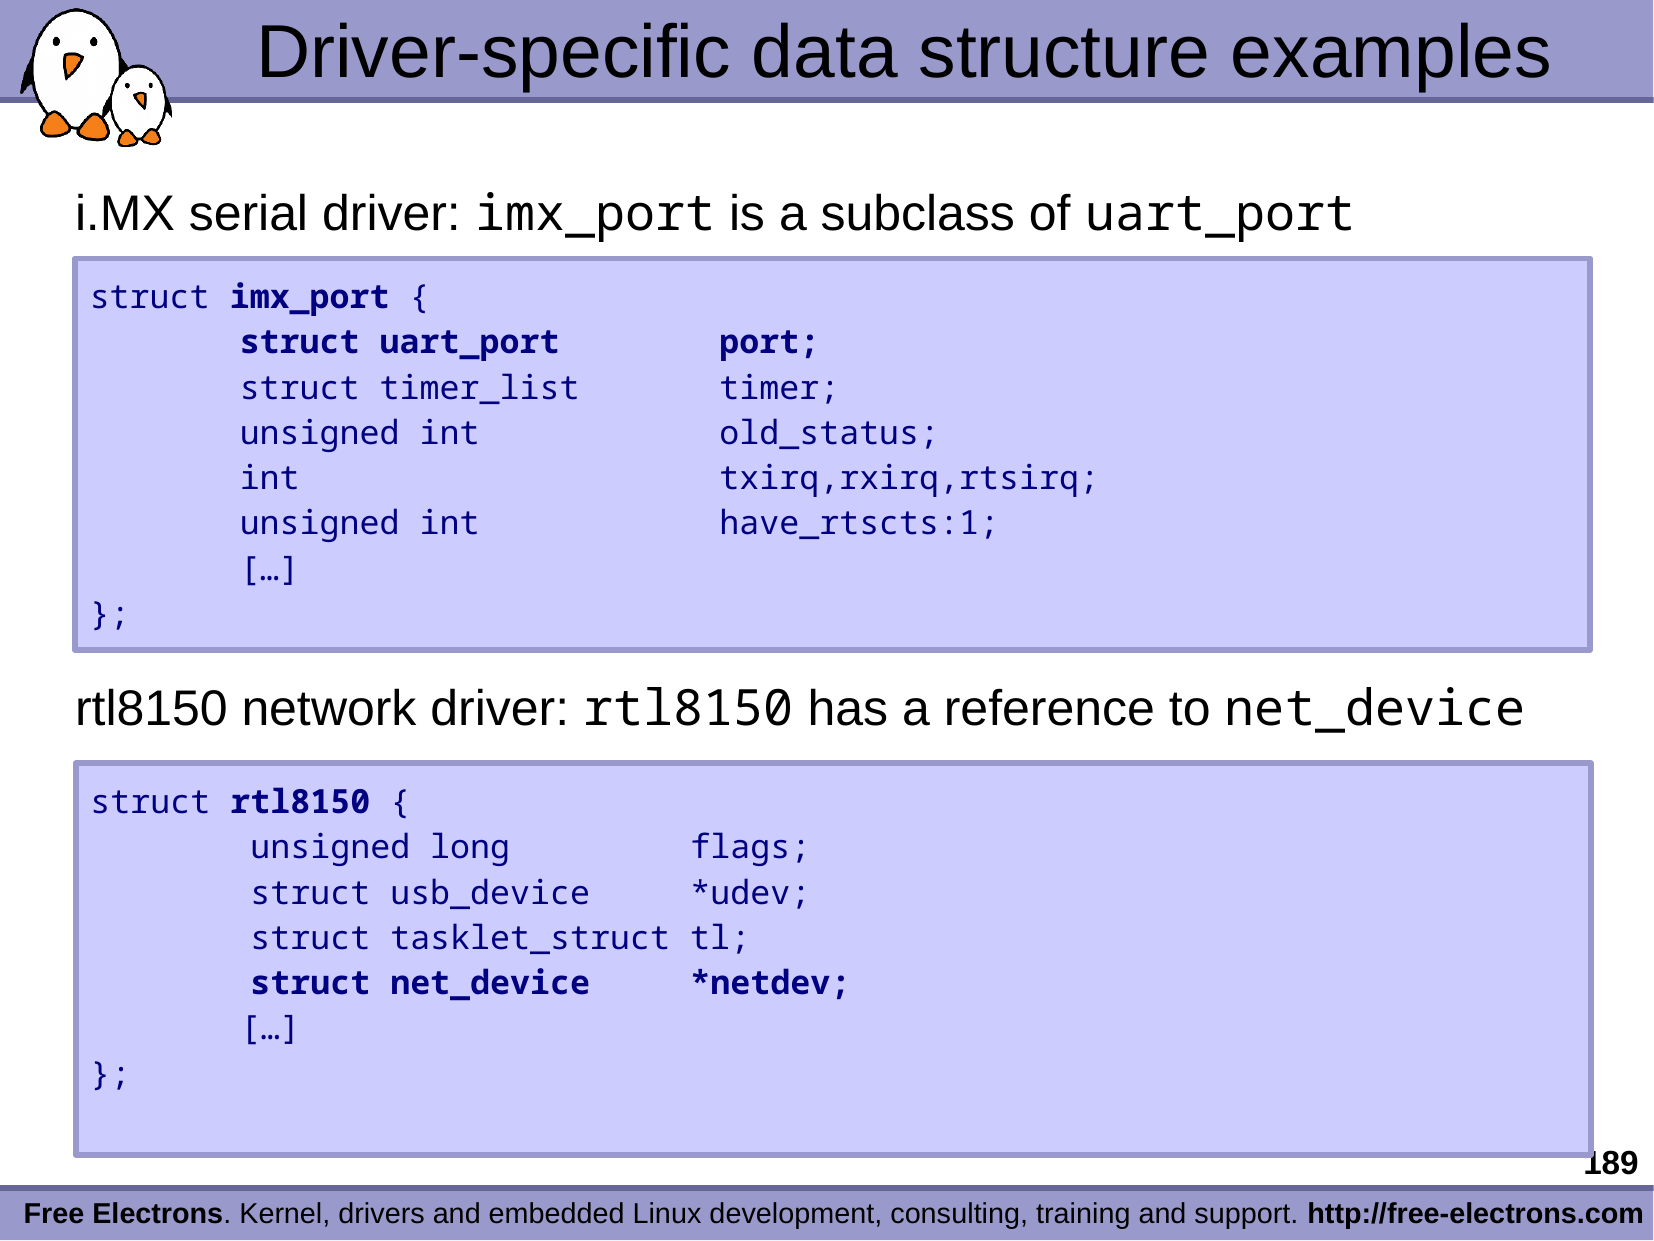

# Driver-specific data structure examples
i.MX serial driver: imx_port is a subclass of uart_port
struct imx_port {
		struct uart_port port;
		struct timer_list timer;
		unsigned int old_status;
		int txirq,rxirq,rtsirq;
		unsigned int have_rtscts:1;
		[…]
};
rtl8150 network driver: rtl8150 has a reference to net_device
struct rtl8150 {
 unsigned long 			flags;
 struct usb_device 		*udev;
 struct tasklet_struct tl;
 struct net_device 		*netdev;
		[…]
};